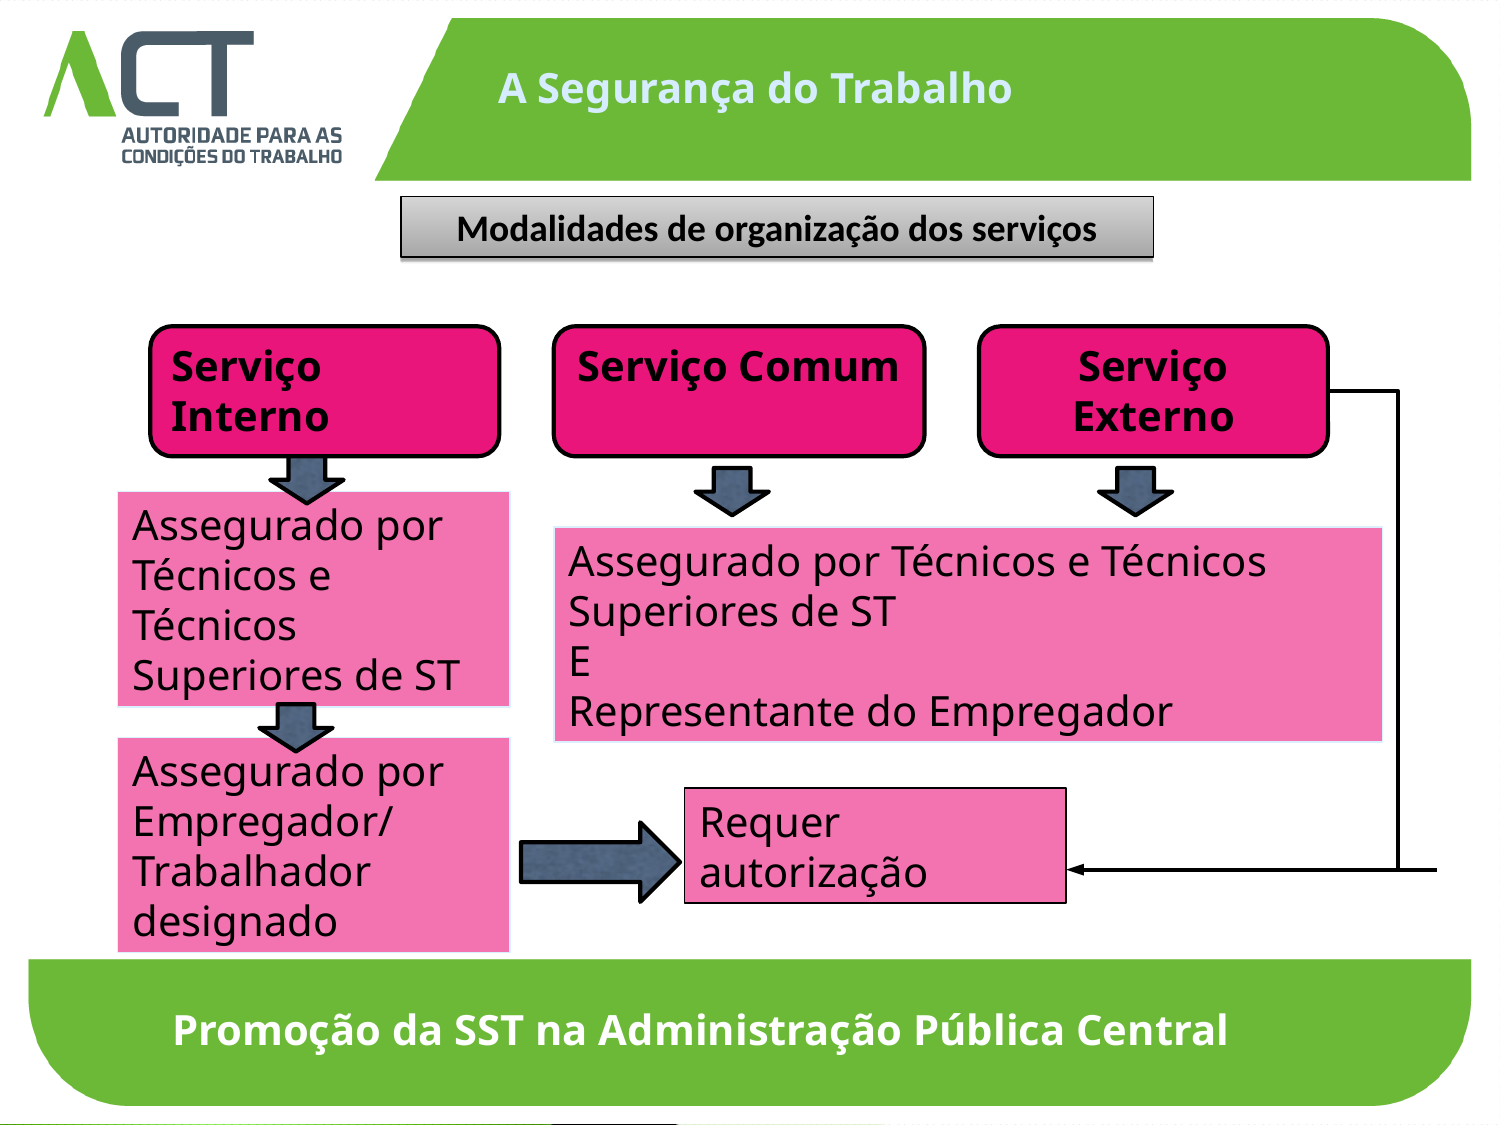

A Segurança do Trabalho
Modalidades de organização dos serviços
Serviço Interno
Serviço Comum
Serviço Externo
Assegurado por Técnicos e Técnicos Superiores de ST
Assegurado por Técnicos e Técnicos Superiores de ST
E
Representante do Empregador
Assegurado por Empregador/
Trabalhador designado
Requer autorização
Promoção da SST na Administração Pública Central